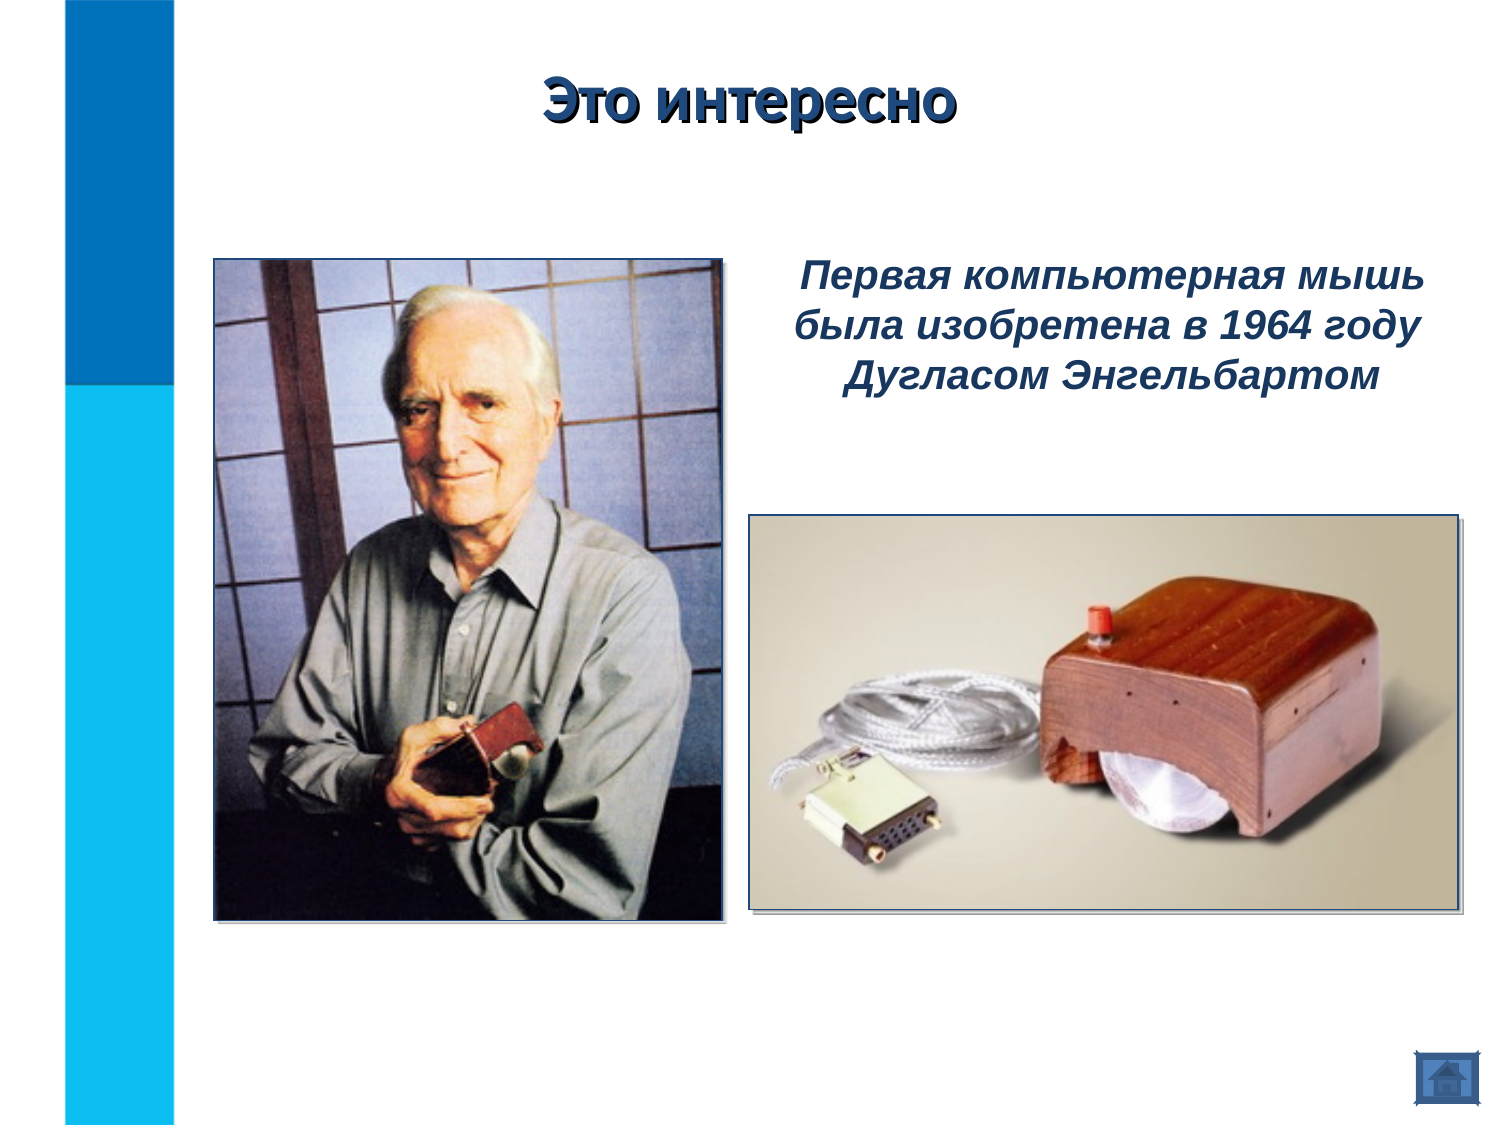

# Это интересно
 Первая компьютерная мышь была изобретена в 1964 году
 Дугласом Энгельбартом